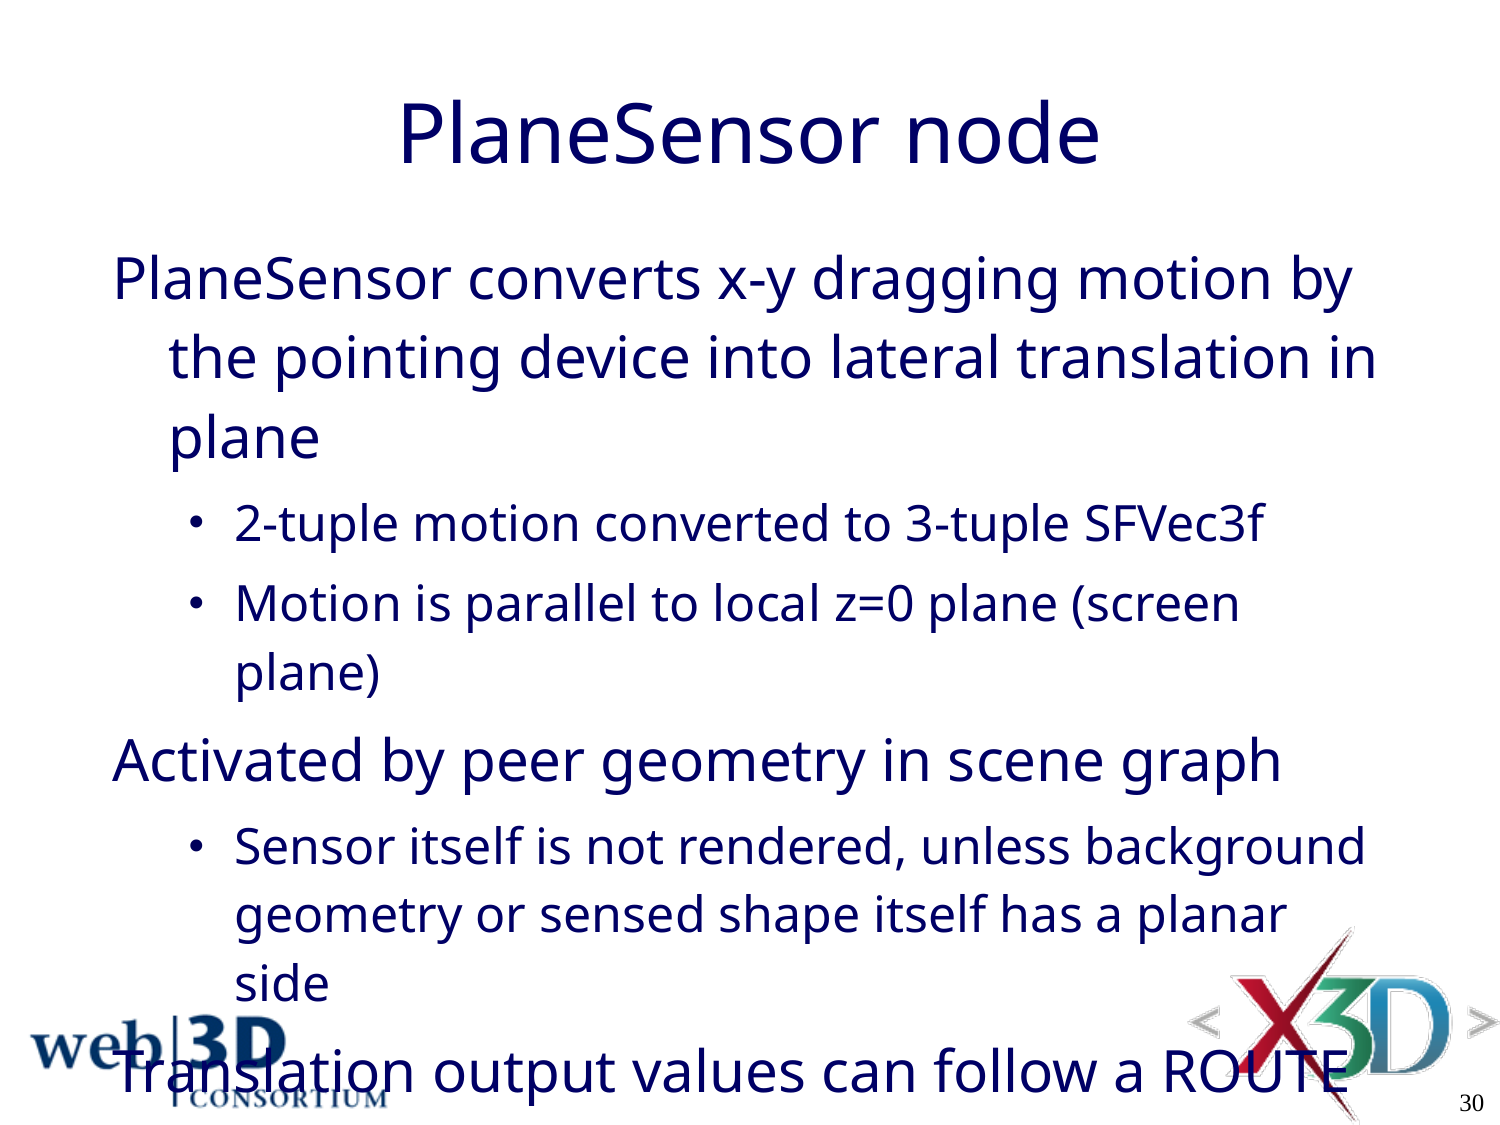

# PlaneSensor node
PlaneSensor converts x-y dragging motion by the pointing device into lateral translation in plane
2-tuple motion converted to 3-tuple SFVec3f
Motion is parallel to local z=0 plane (screen plane)
Activated by peer geometry in scene graph
Sensor itself is not rendered, unless background geometry or sensed shape itself has a planar side
Translation output values can follow a ROUTE connection to parent Transform translation
Or connect to another SFVec3f field elsewhere